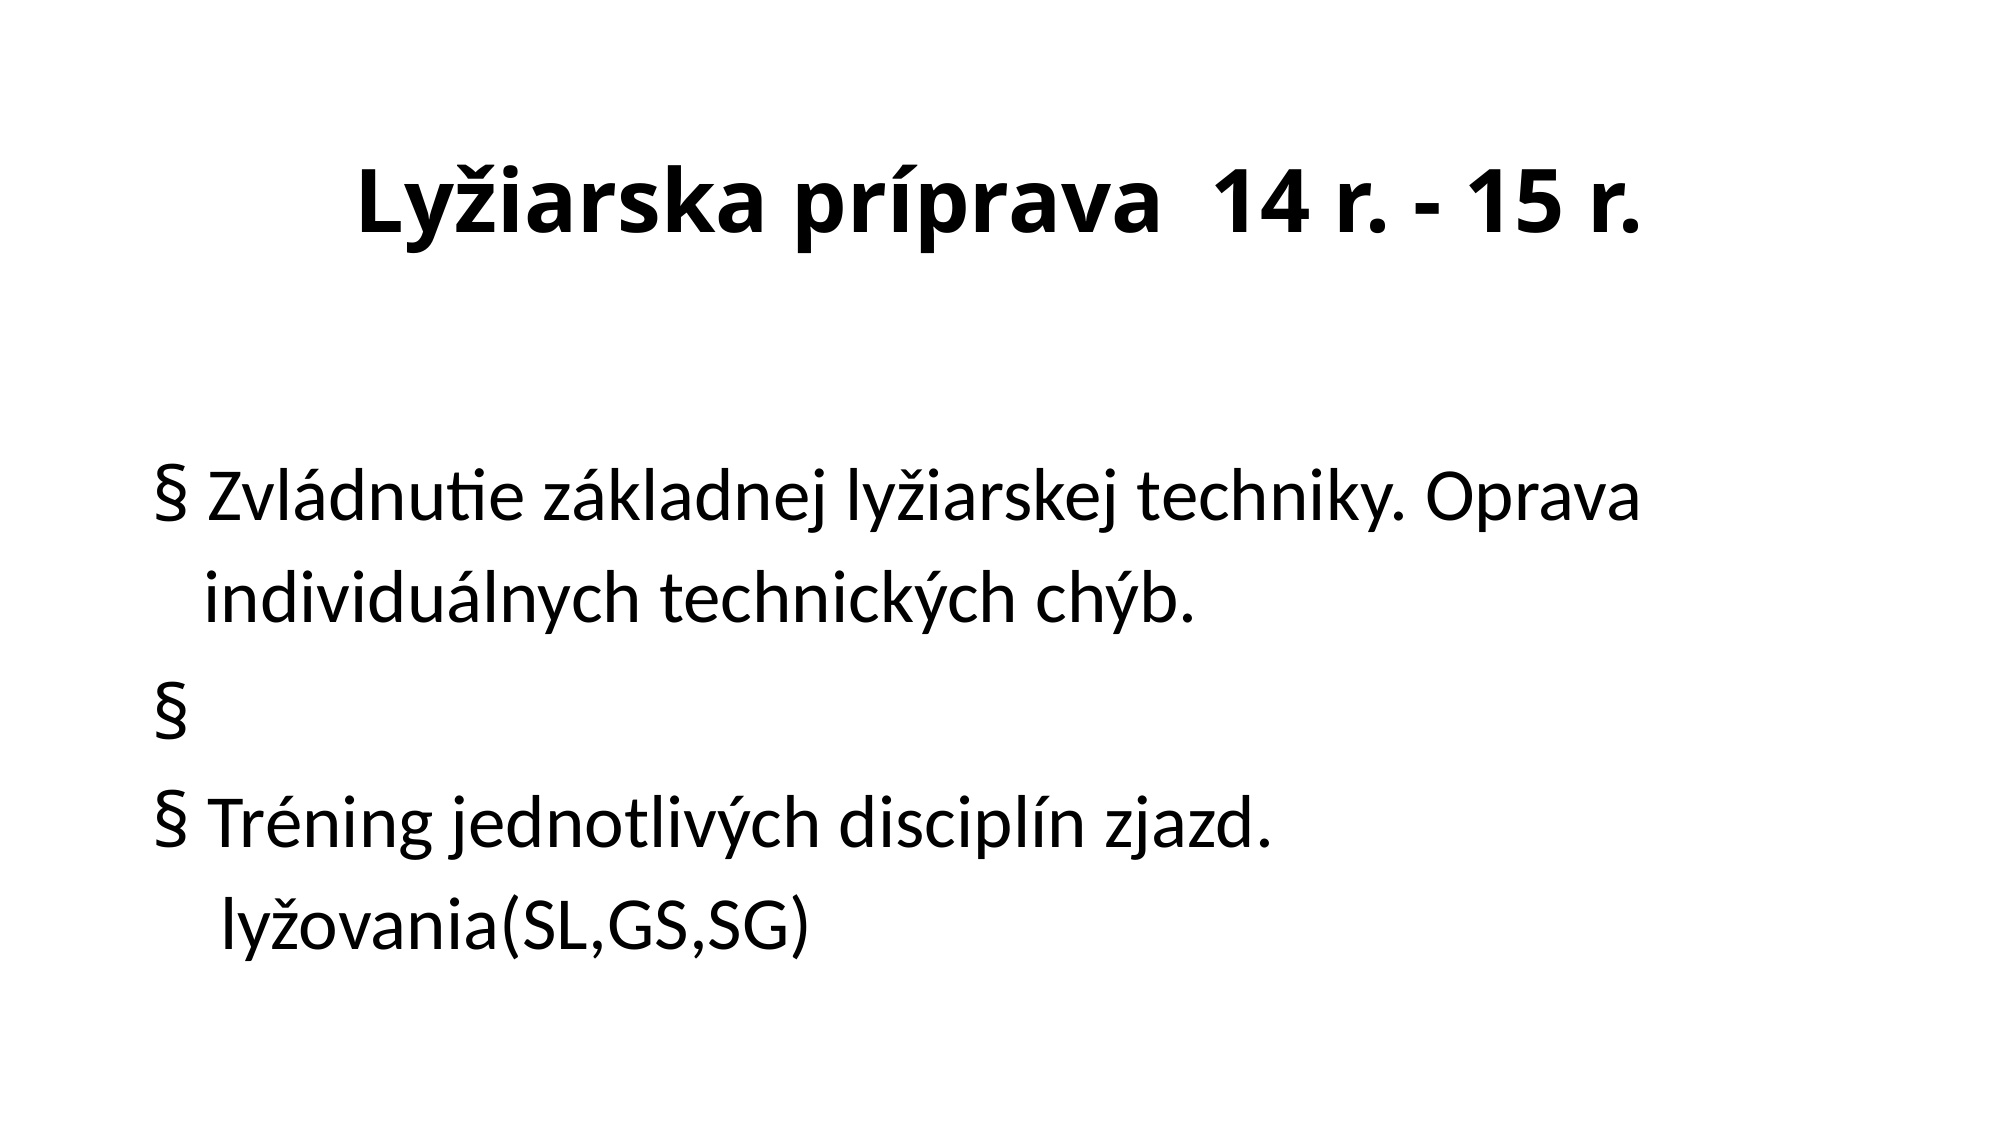

# Lyžiarska príprava 14 r. - 15 r.
 Zvládnutie základnej lyžiarskej techniky. Oprava
 individuálnych technických chýb.
 Tréning jednotlivých disciplín zjazd.
 lyžovania(SL,GS,SG)